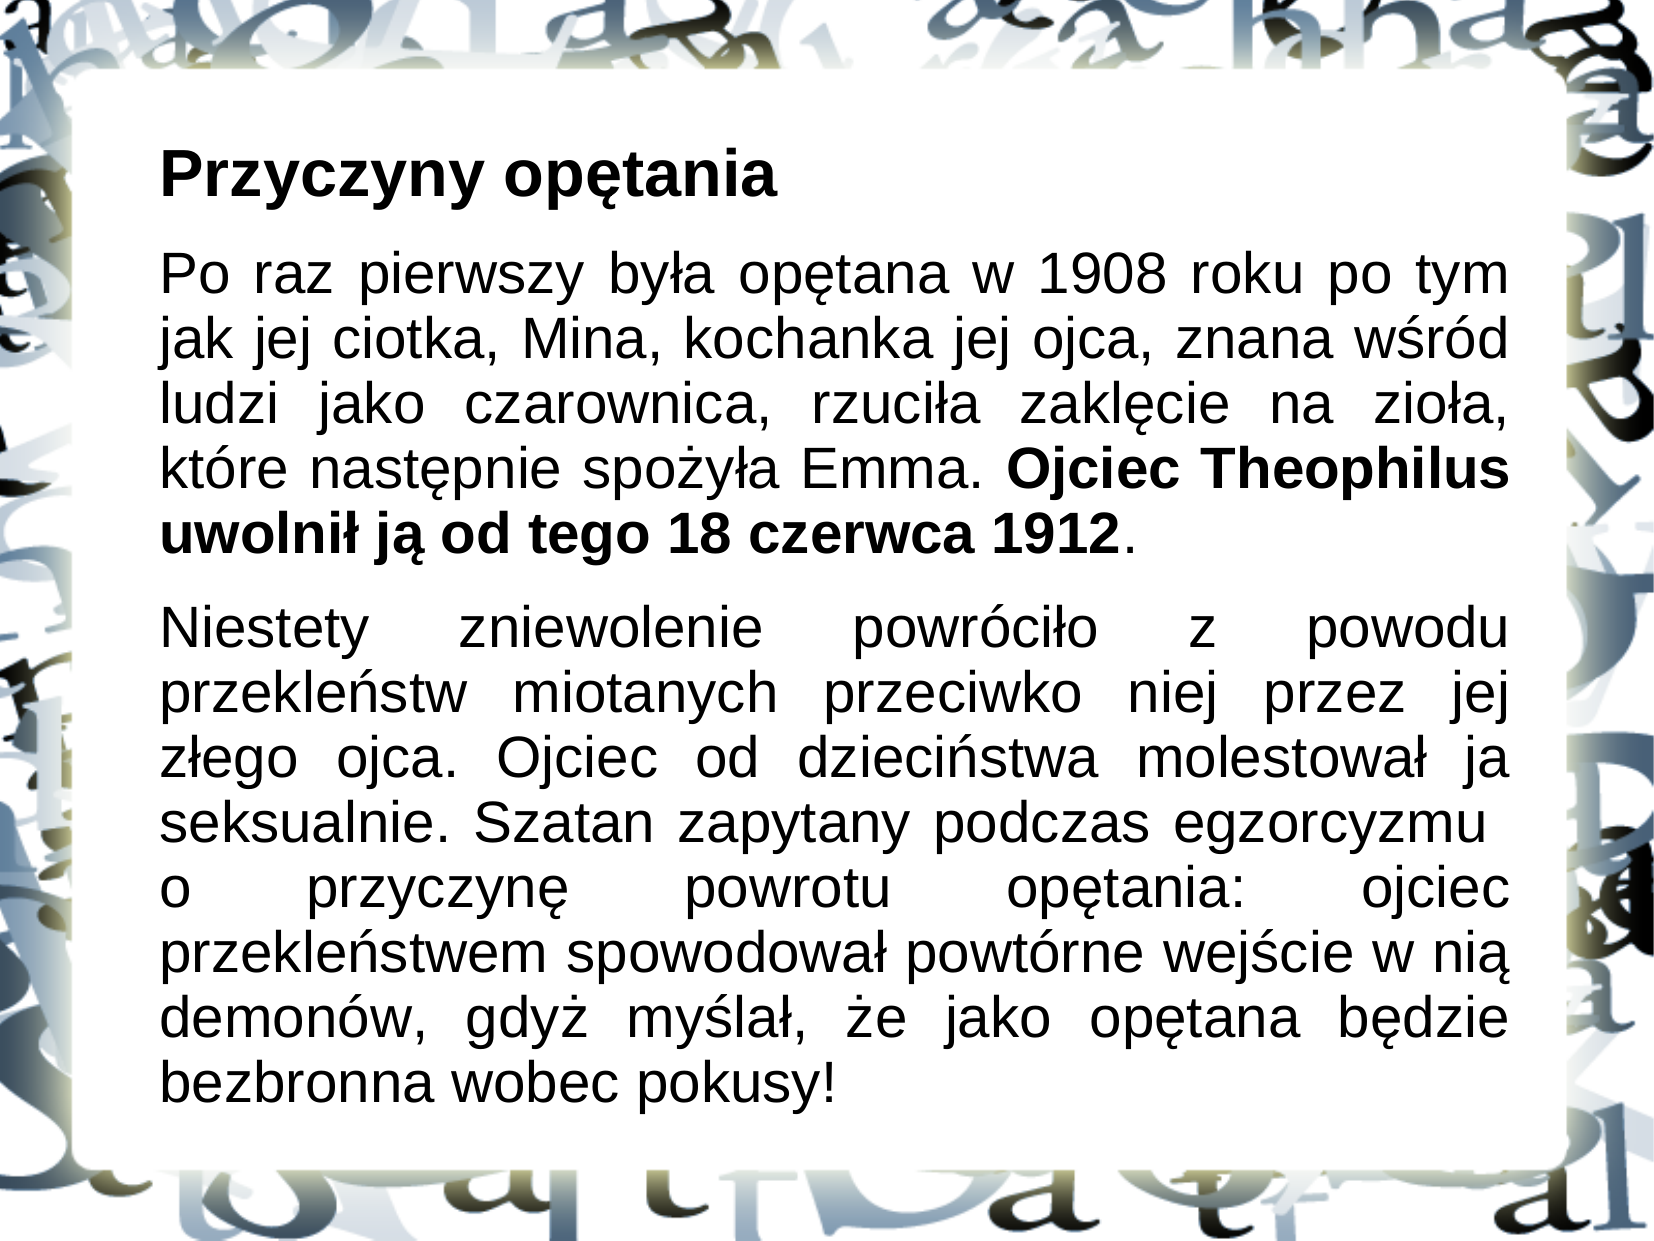

# Przyczyny opętania
Po raz pierwszy była opętana w 1908 roku po tym jak jej ciotka, Mina, kochanka jej ojca, znana wśród ludzi jako czarownica, rzuciła zaklęcie na zioła, które następnie spożyła Emma. Ojciec Theophilus uwolnił ją od tego 18 czerwca 1912.
Niestety zniewolenie powróciło z powodu przekleństw miotanych przeciwko niej przez jej złego ojca. Ojciec od dzieciństwa molestował ja seksualnie. Szatan zapytany podczas egzorcyzmu o przyczynę powrotu opętania: ojciec przekleństwem spowodował powtórne wejście w nią demonów, gdyż myślał, że jako opętana będzie bezbronna wobec pokusy!